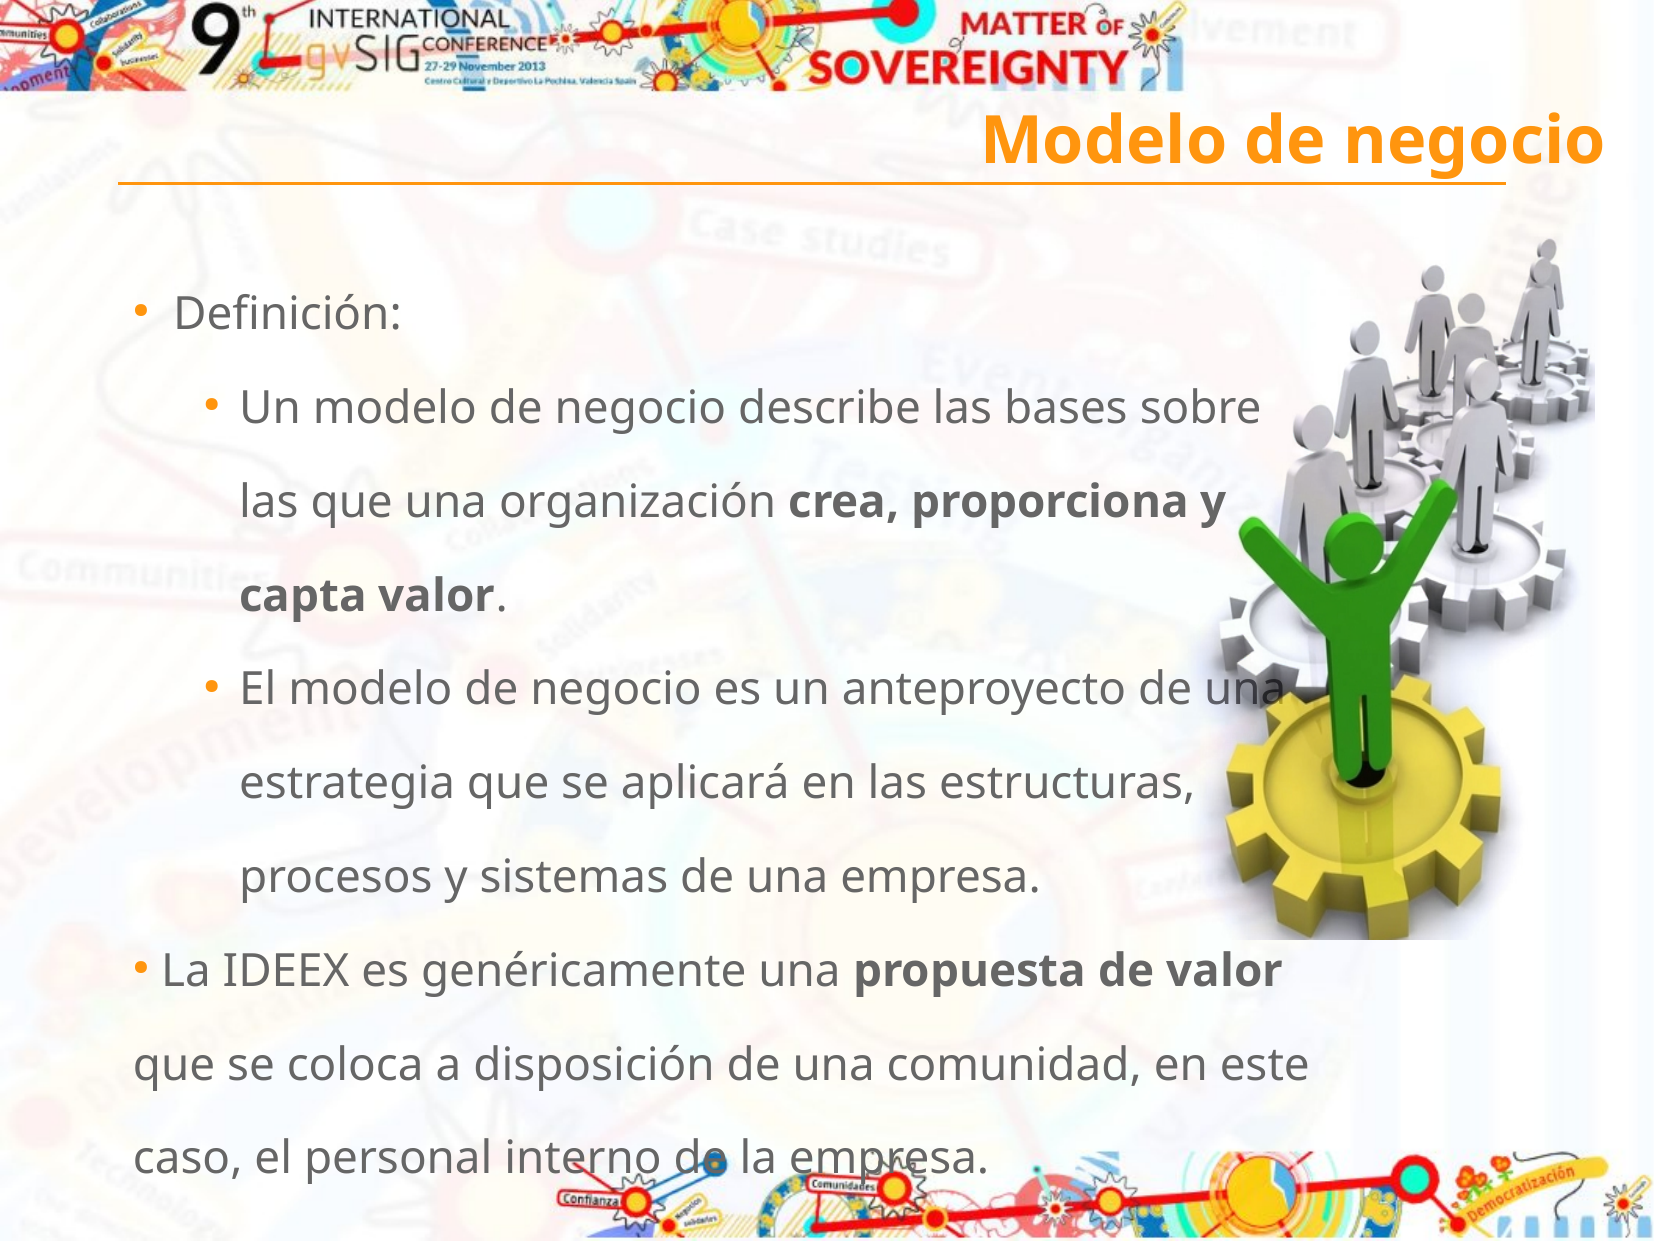

# Modelo de negocio
 Definición:
Un modelo de negocio describe las bases sobre las que una organización crea, proporciona y capta valor.
El modelo de negocio es un anteproyecto de una estrategia que se aplicará en las estructuras, procesos y sistemas de una empresa.
 La IDEEX es genéricamente una propuesta de valor que se coloca a disposición de una comunidad, en este caso, el personal interno de la empresa.